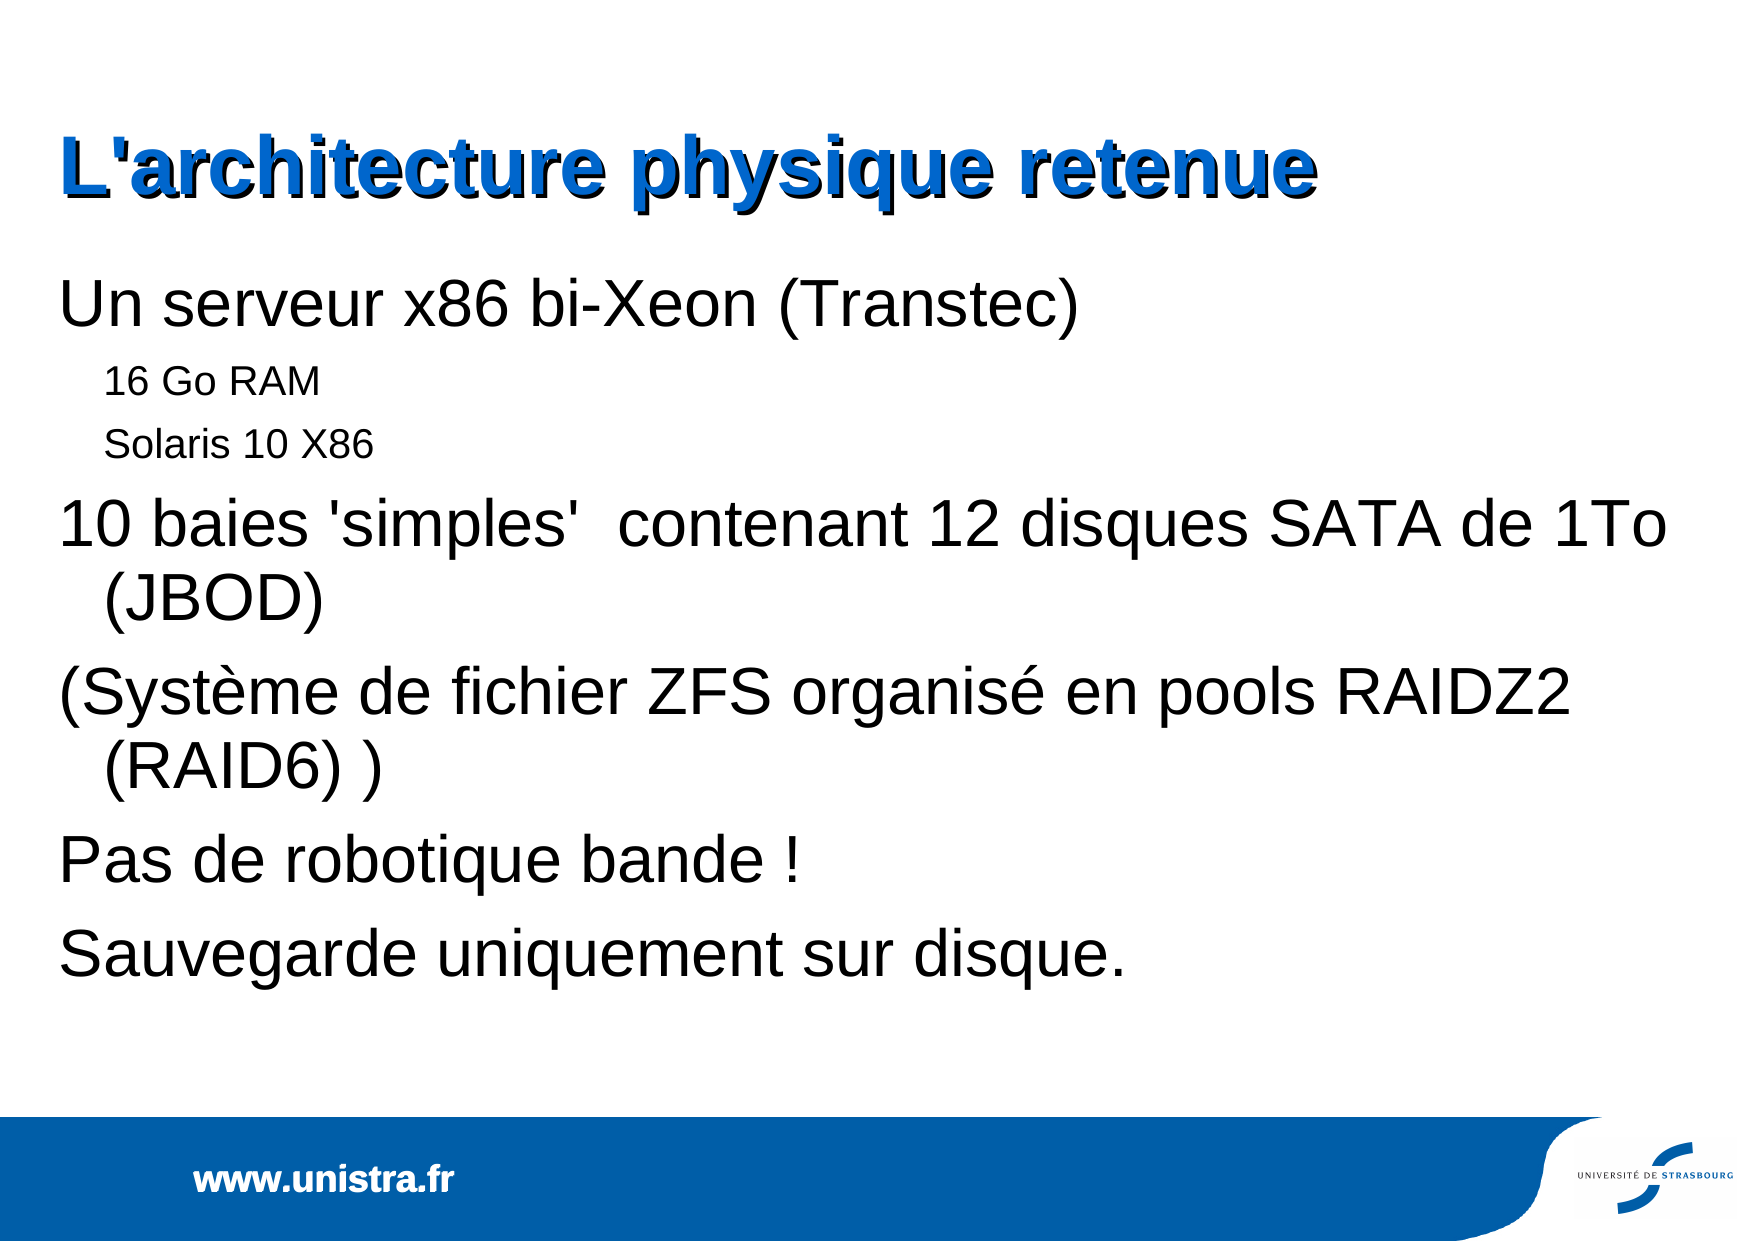

# L'architecture physique retenue
Un serveur x86 bi-Xeon (Transtec)
16 Go RAM
Solaris 10 X86
10 baies 'simples' contenant 12 disques SATA de 1To (JBOD)
(Système de fichier ZFS organisé en pools RAIDZ2 (RAID6) )
Pas de robotique bande !
Sauvegarde uniquement sur disque.